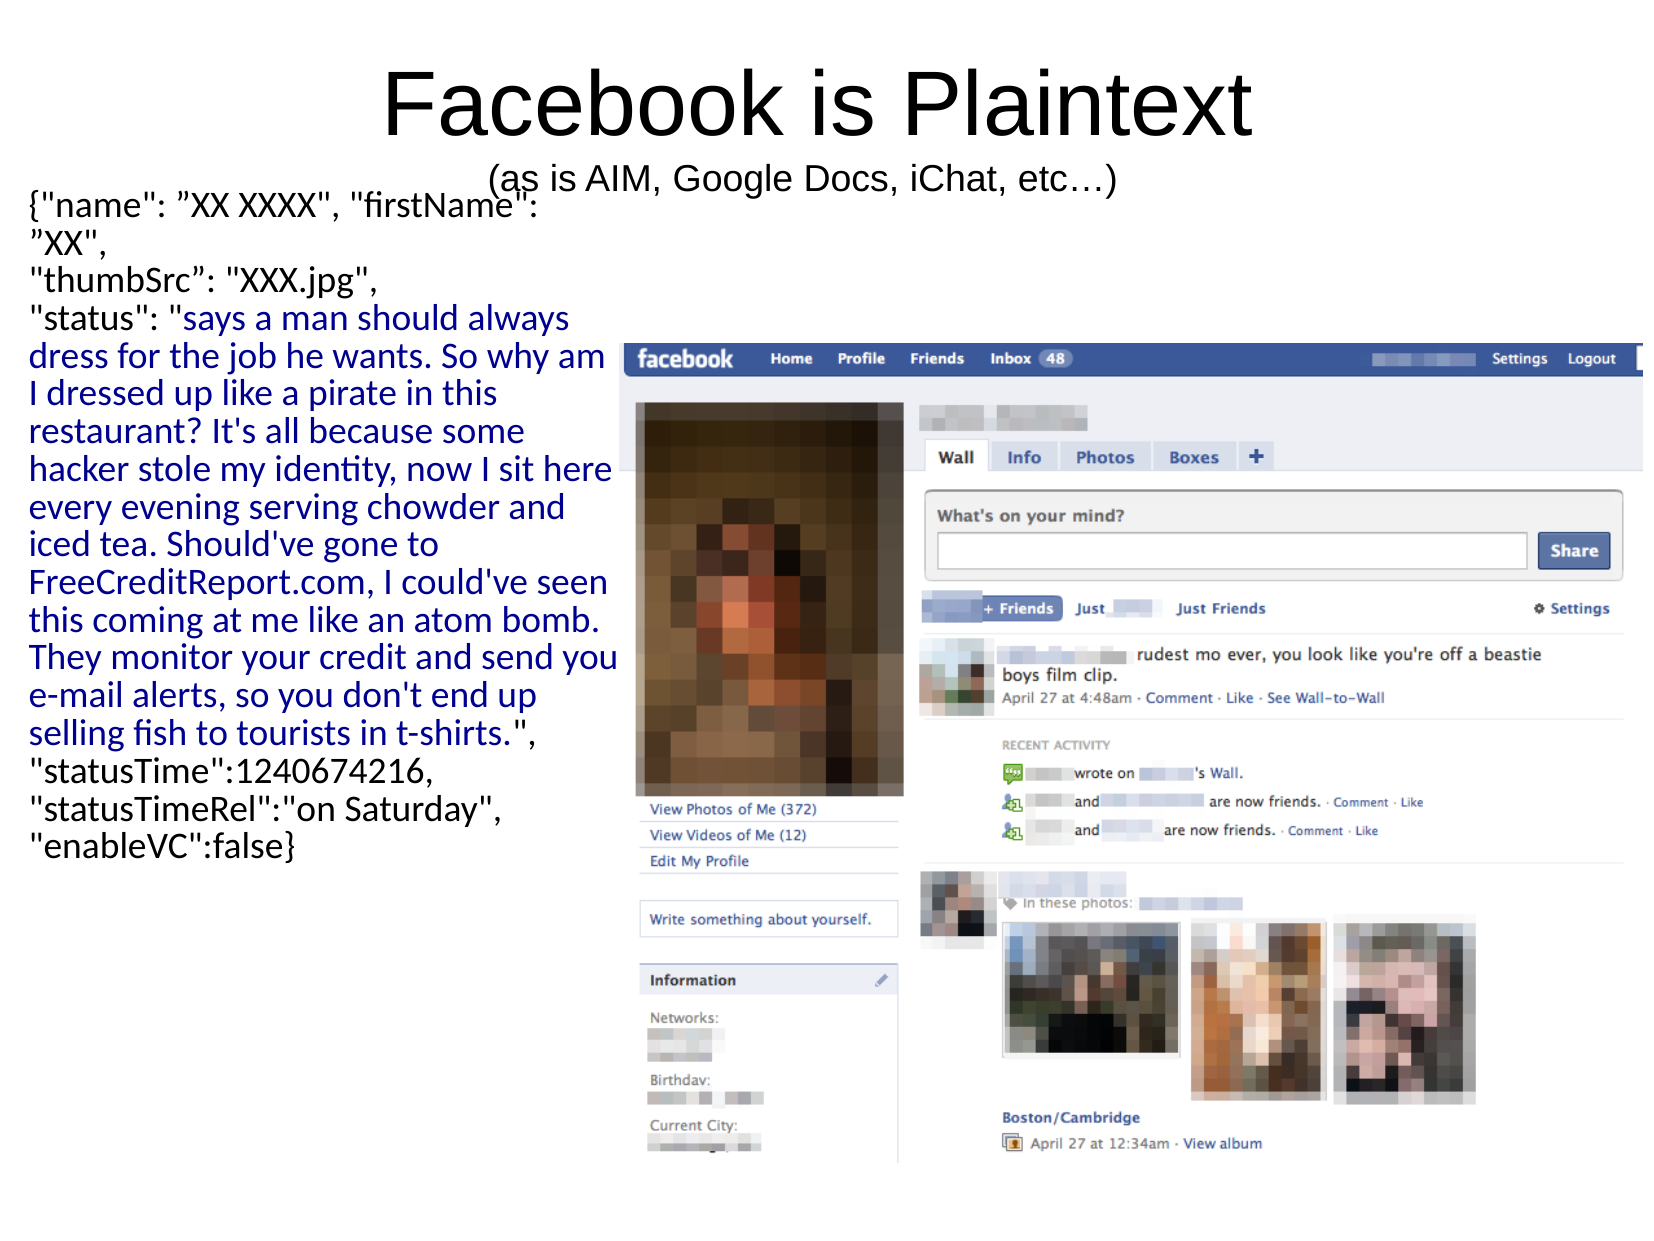

# Facebook is Plaintext
(as is AIM, Google Docs, iChat, etc…)
{"name": ”XX XXXX", "firstName": ”XX",
"thumbSrc”: "XXX.jpg",
"status": "says a man should always dress for the job he wants. So why am I dressed up like a pirate in this restaurant? It's all because some hacker stole my identity, now I sit here every evening serving chowder and iced tea. Should've gone to FreeCreditReport.com, I could've seen this coming at me like an atom bomb. They monitor your credit and send you e-mail alerts, so you don't end up selling fish to tourists in t-shirts.", "statusTime":1240674216, "statusTimeRel":"on Saturday", "enableVC":false}